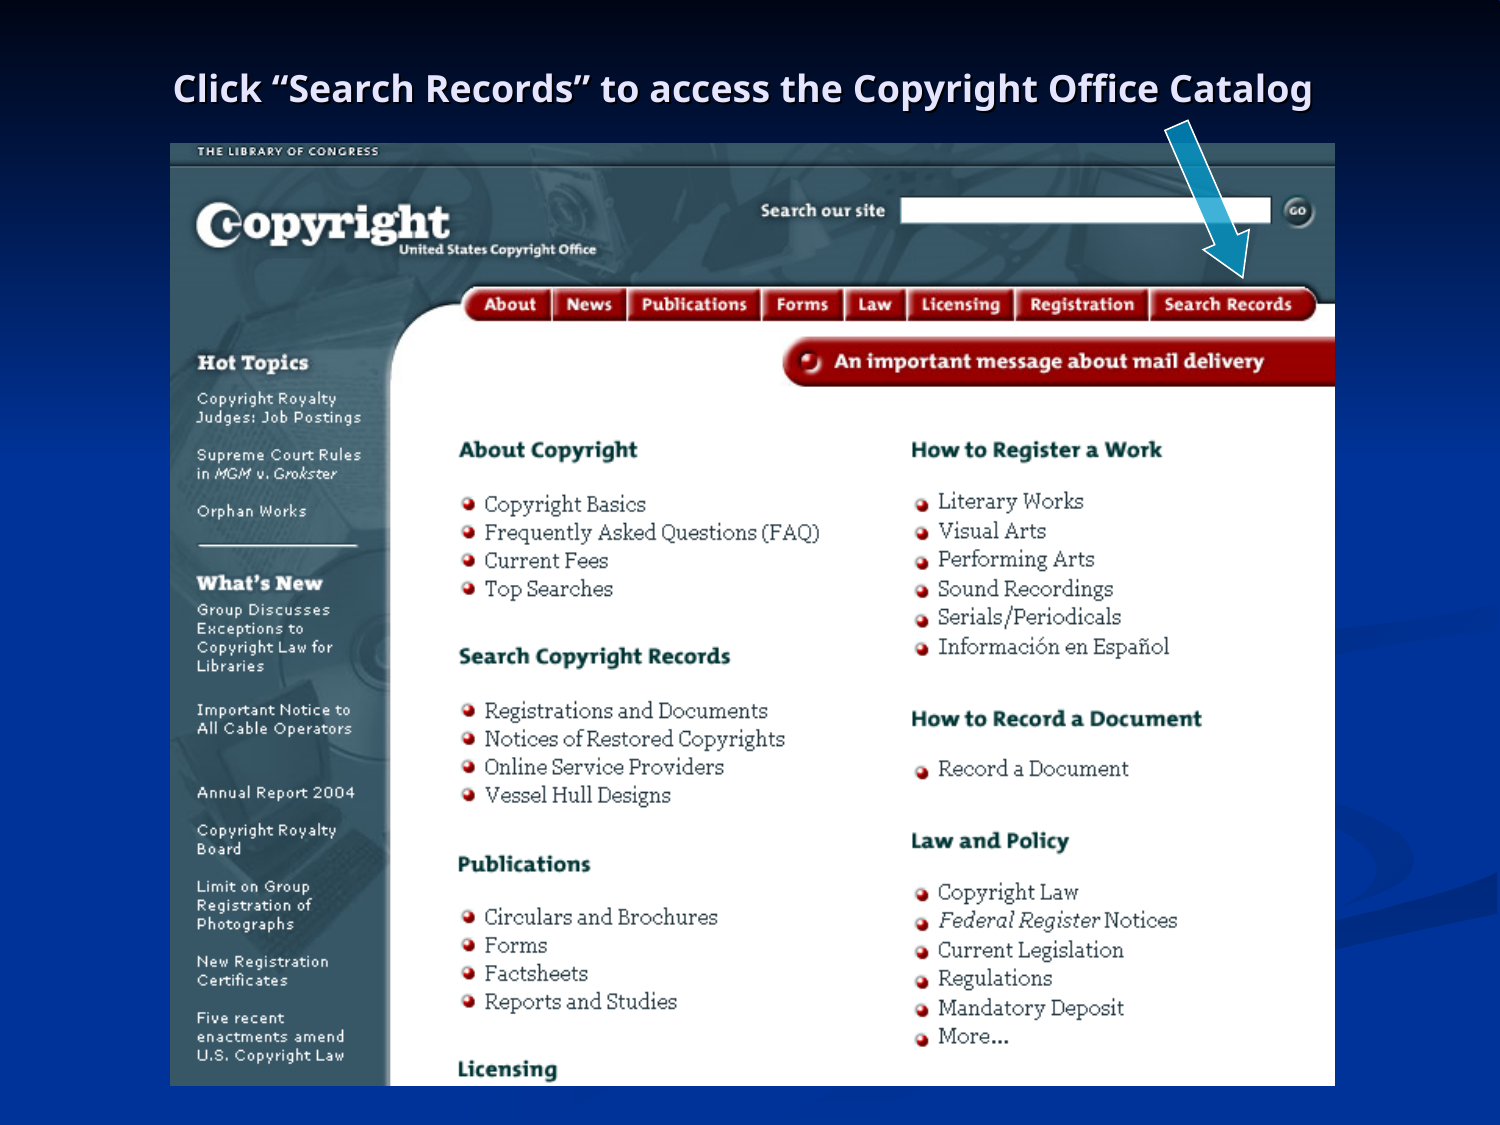

# Click “Search Records” to access the Copyright Office Catalog